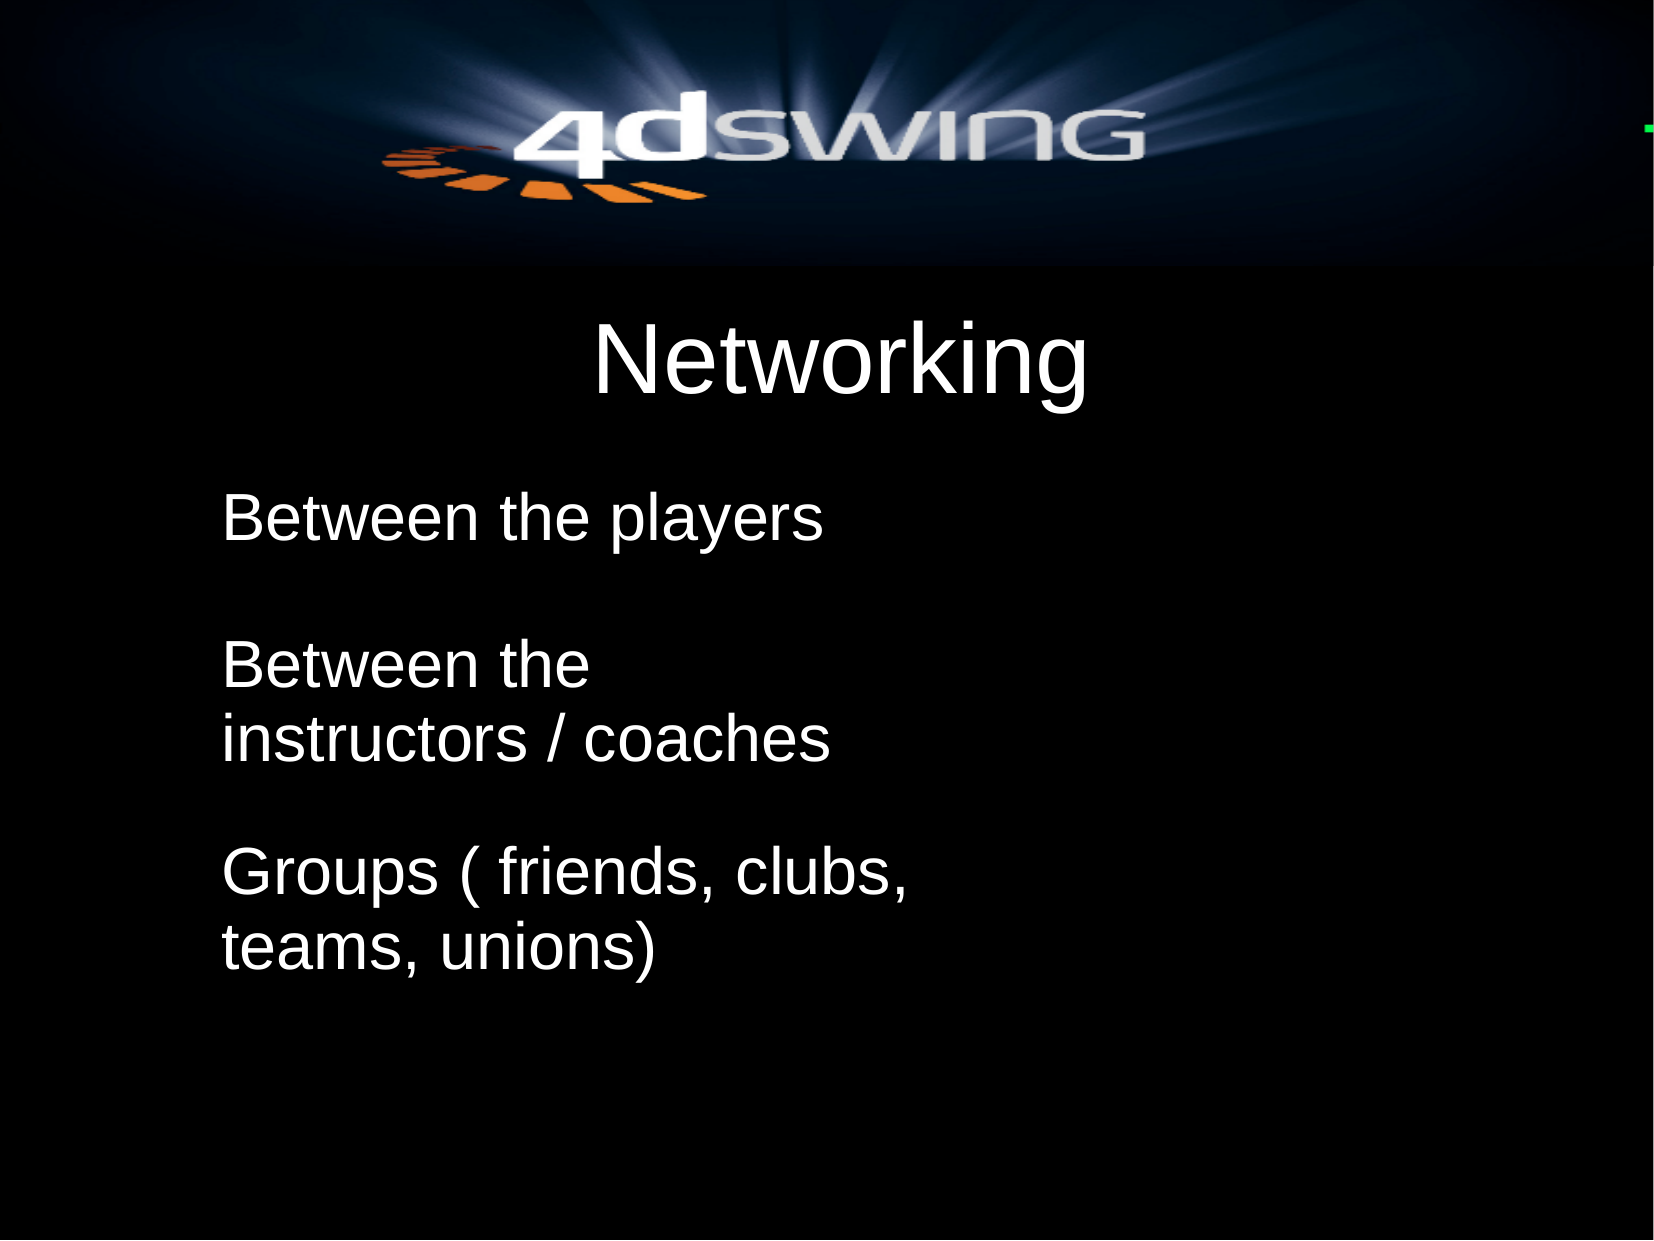

Networking
Between the players
Between the instructors / coaches
Groups ( friends, clubs, teams, unions)